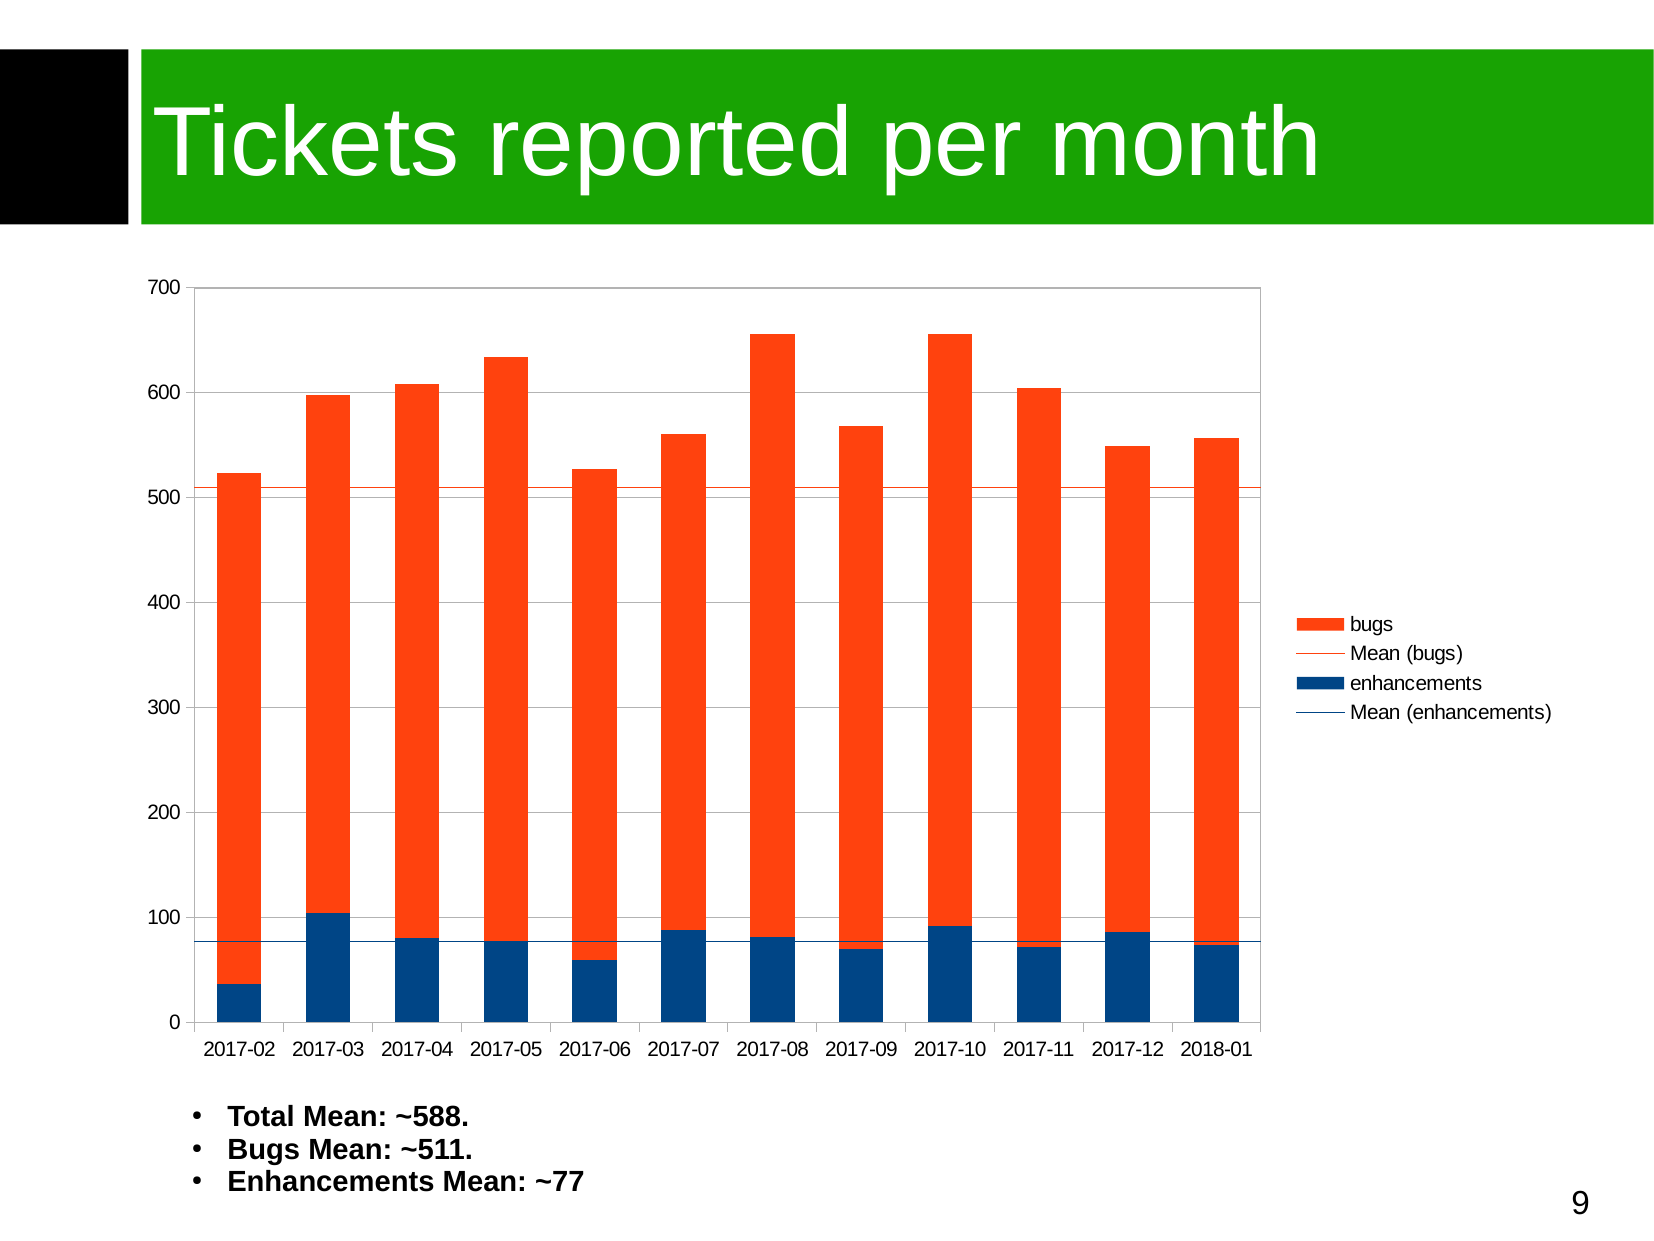

# Tickets reported per month
### Chart
| Category | enhancements | bugs |
|---|---|---|
| 2017-02 | 37.0 | 487.0 |
| 2017-03 | 104.0 | 494.0 |
| 2017-04 | 80.0 | 528.0 |
| 2017-05 | 78.0 | 556.0 |
| 2017-06 | 59.0 | 468.0 |
| 2017-07 | 88.0 | 473.0 |
| 2017-08 | 81.0 | 575.0 |
| 2017-09 | 70.0 | 498.0 |
| 2017-10 | 92.0 | 564.0 |
| 2017-11 | 72.0 | 533.0 |
| 2017-12 | 86.0 | 463.0 |
| 2018-01 | 74.0 | 483.0 |
Total Mean: ~588.
Bugs Mean: ~511.
Enhancements Mean: ~77